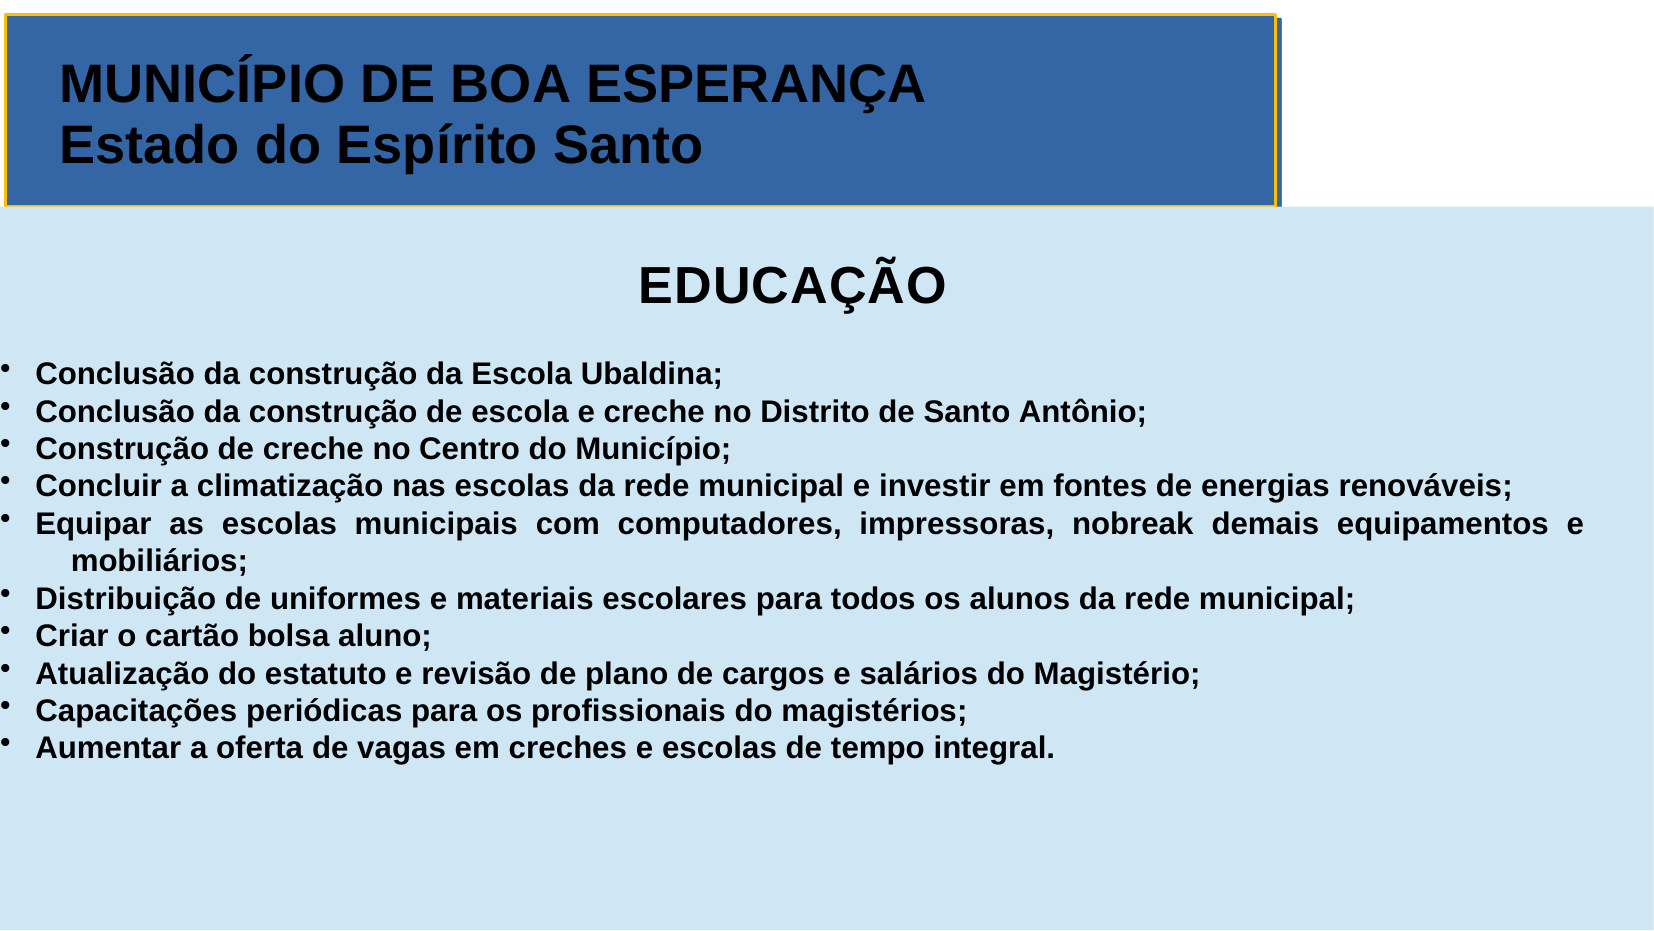

# MUNICÍPIO DE BOA ESPERANÇA		Estado do Espírito Santo
EDUCAÇÃO
Conclusão da construção da Escola Ubaldina;
Conclusão da construção de escola e creche no Distrito de Santo Antônio;
Construção de creche no Centro do Município;
Concluir a climatização nas escolas da rede municipal e investir em fontes de energias renováveis;
Equipar as escolas municipais com computadores, impressoras, nobreak demais equipamentos e mobiliários;
Distribuição de uniformes e materiais escolares para todos os alunos da rede municipal;
Criar o cartão bolsa aluno;
Atualização do estatuto e revisão de plano de cargos e salários do Magistério;
Capacitações periódicas para os profissionais do magistérios;
Aumentar a oferta de vagas em creches e escolas de tempo integral.